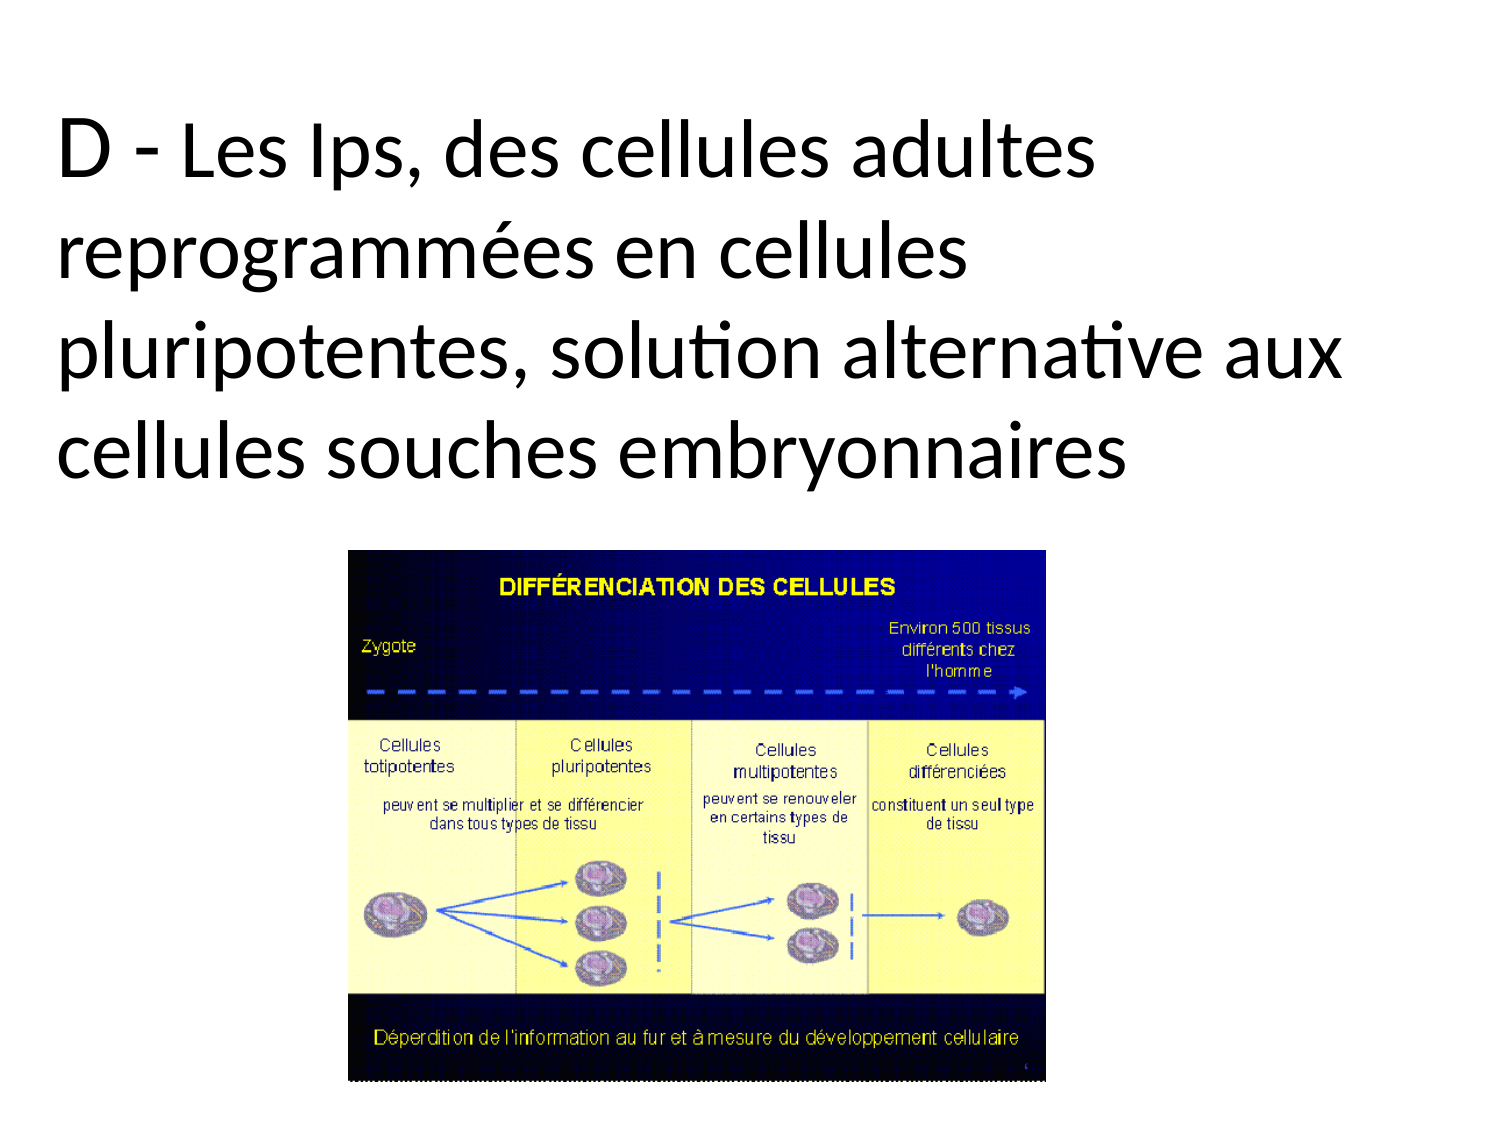

D - Les Ips, des cellules adultes reprogrammées en cellules pluripotentes, solution alternative aux cellules souches embryonnaires